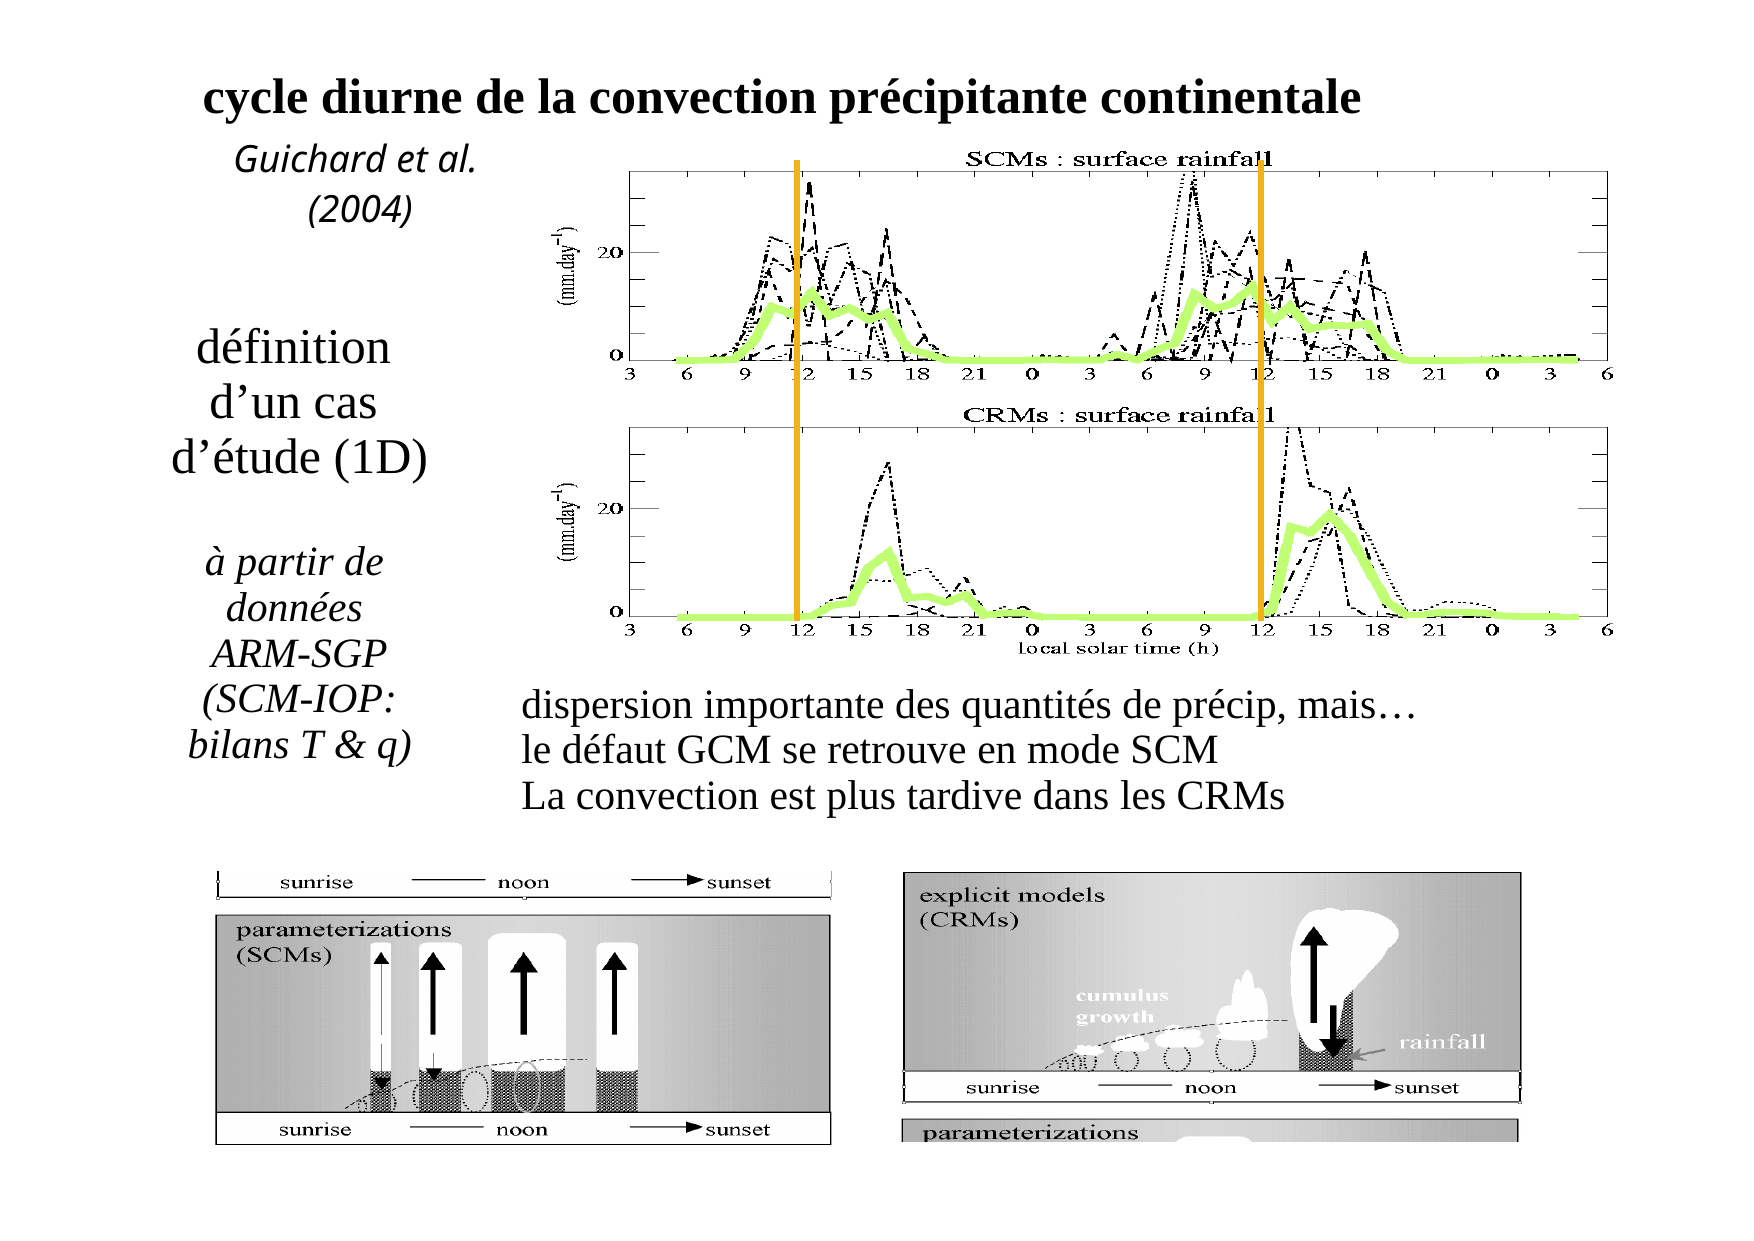

cycle diurne de la convection précipitante continentale
Guichard et al.
(2004)
définition
d’un cas
d’étude (1D)
à partir de
données
ARM-SGP
(SCM-IOP:
bilans T & q)
dispersion importante des quantités de précip, mais…
le défaut GCM se retrouve en mode SCM
La convection est plus tardive dans les CRMs